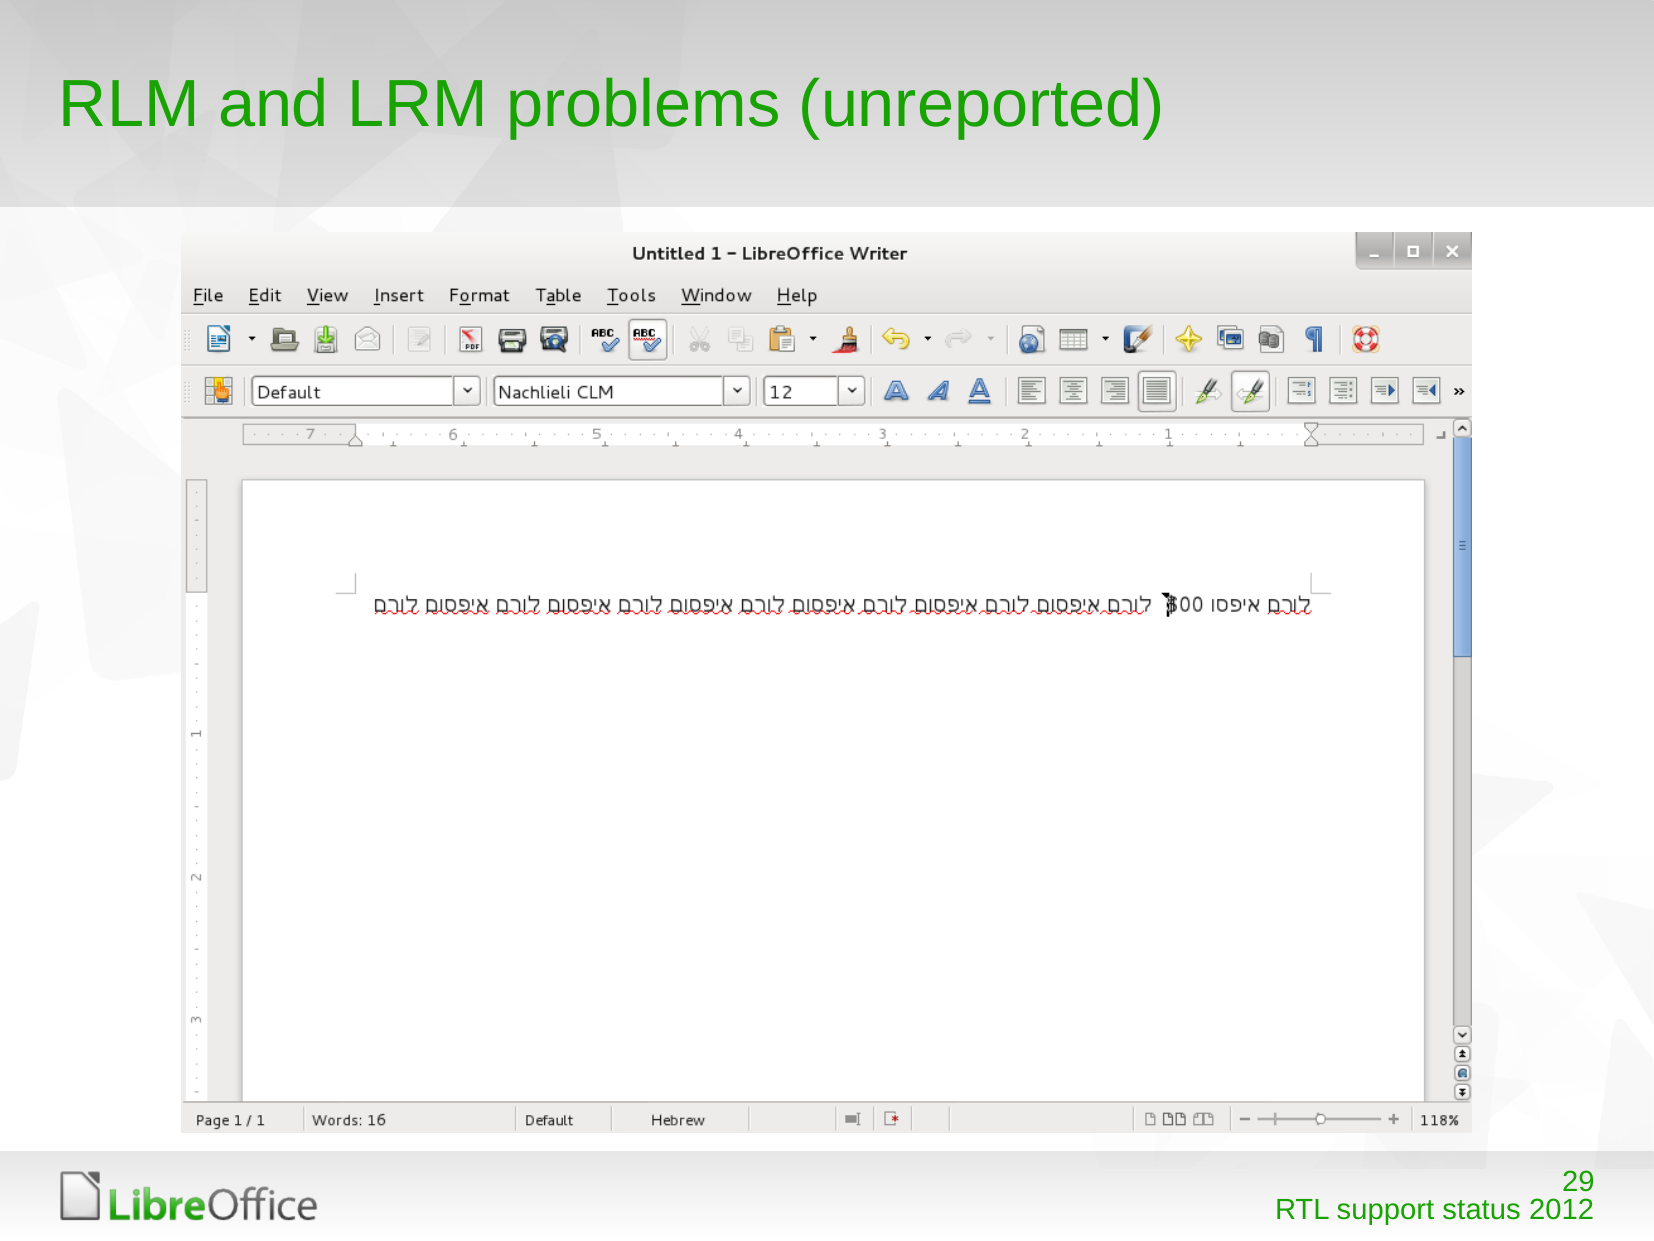

# RLM and LRM problems (unreported)
29
RTL support status 2012